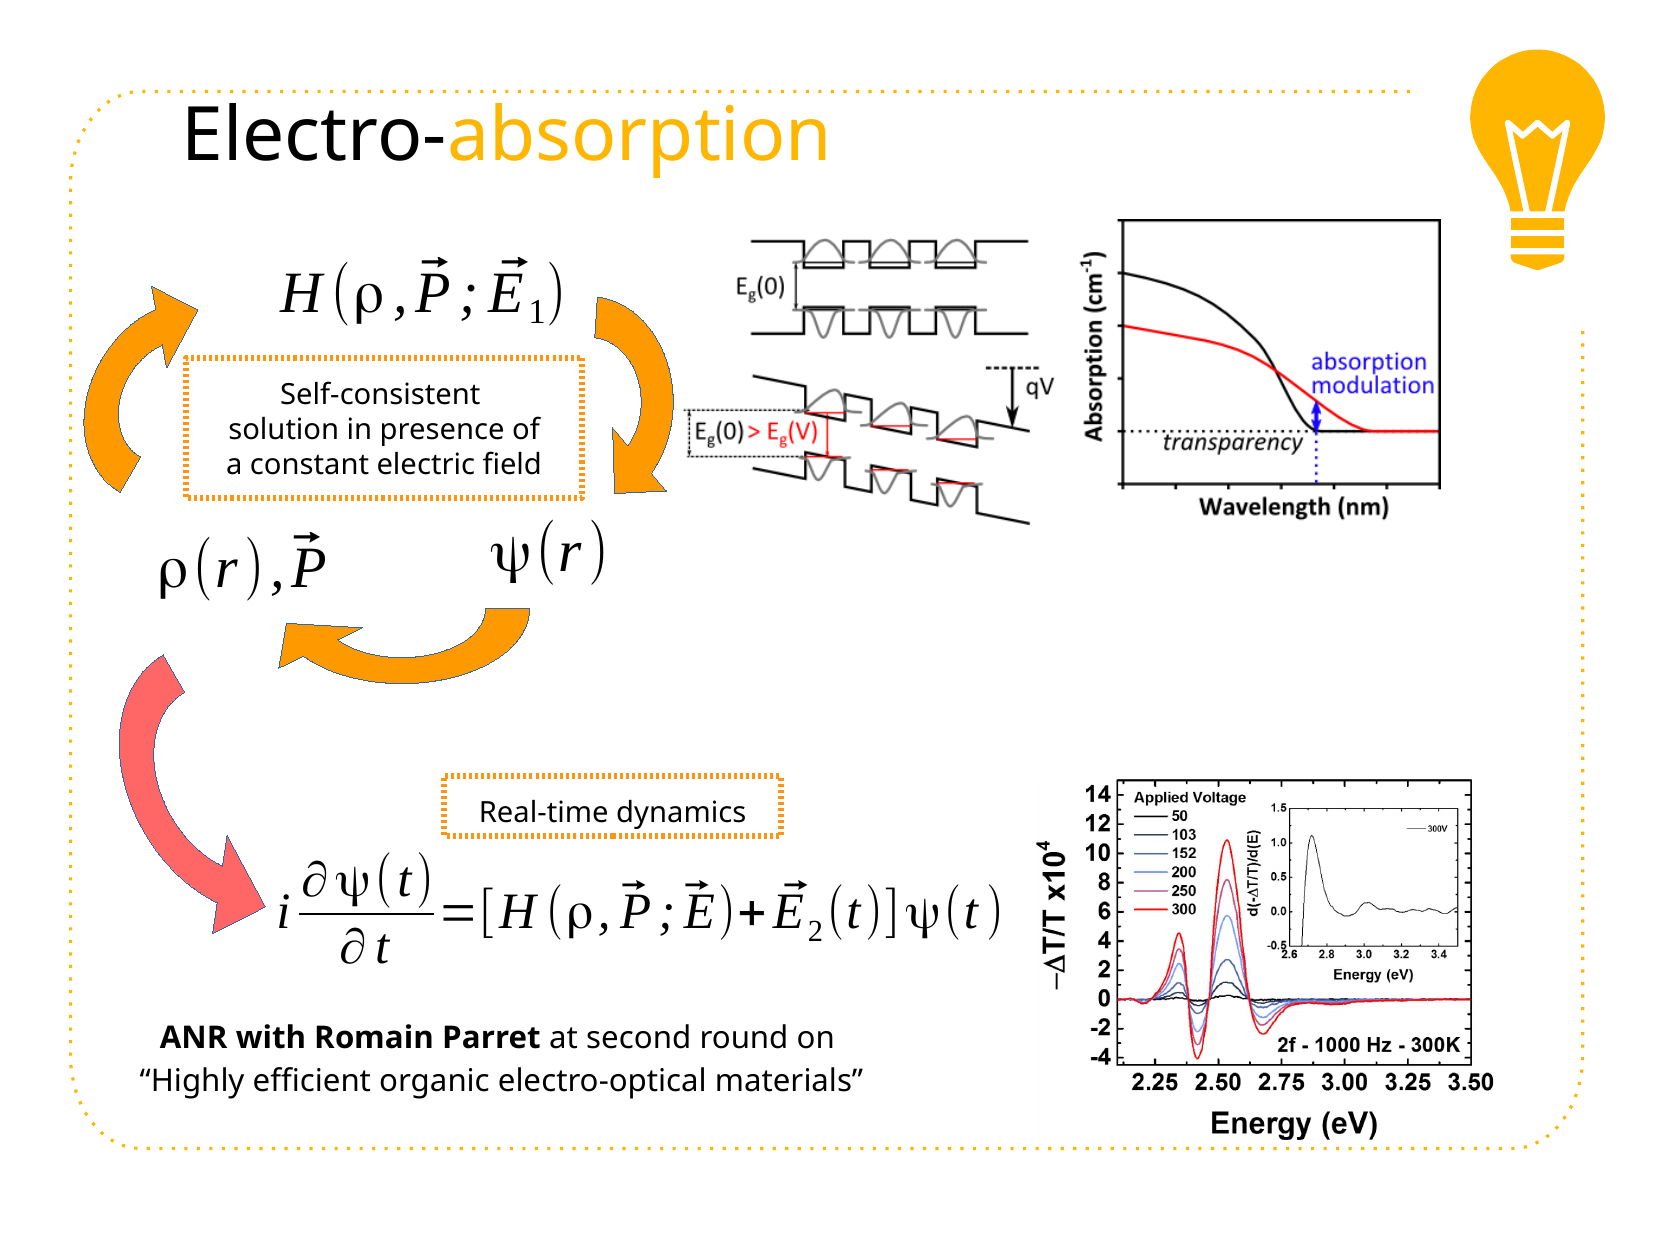

# Electro-absorption
Self-consistent
solution in presence of
a constant electric field
Real-time dynamics
ANR with Romain Parret at second round on
“Highly efficient organic electro-optical materials”